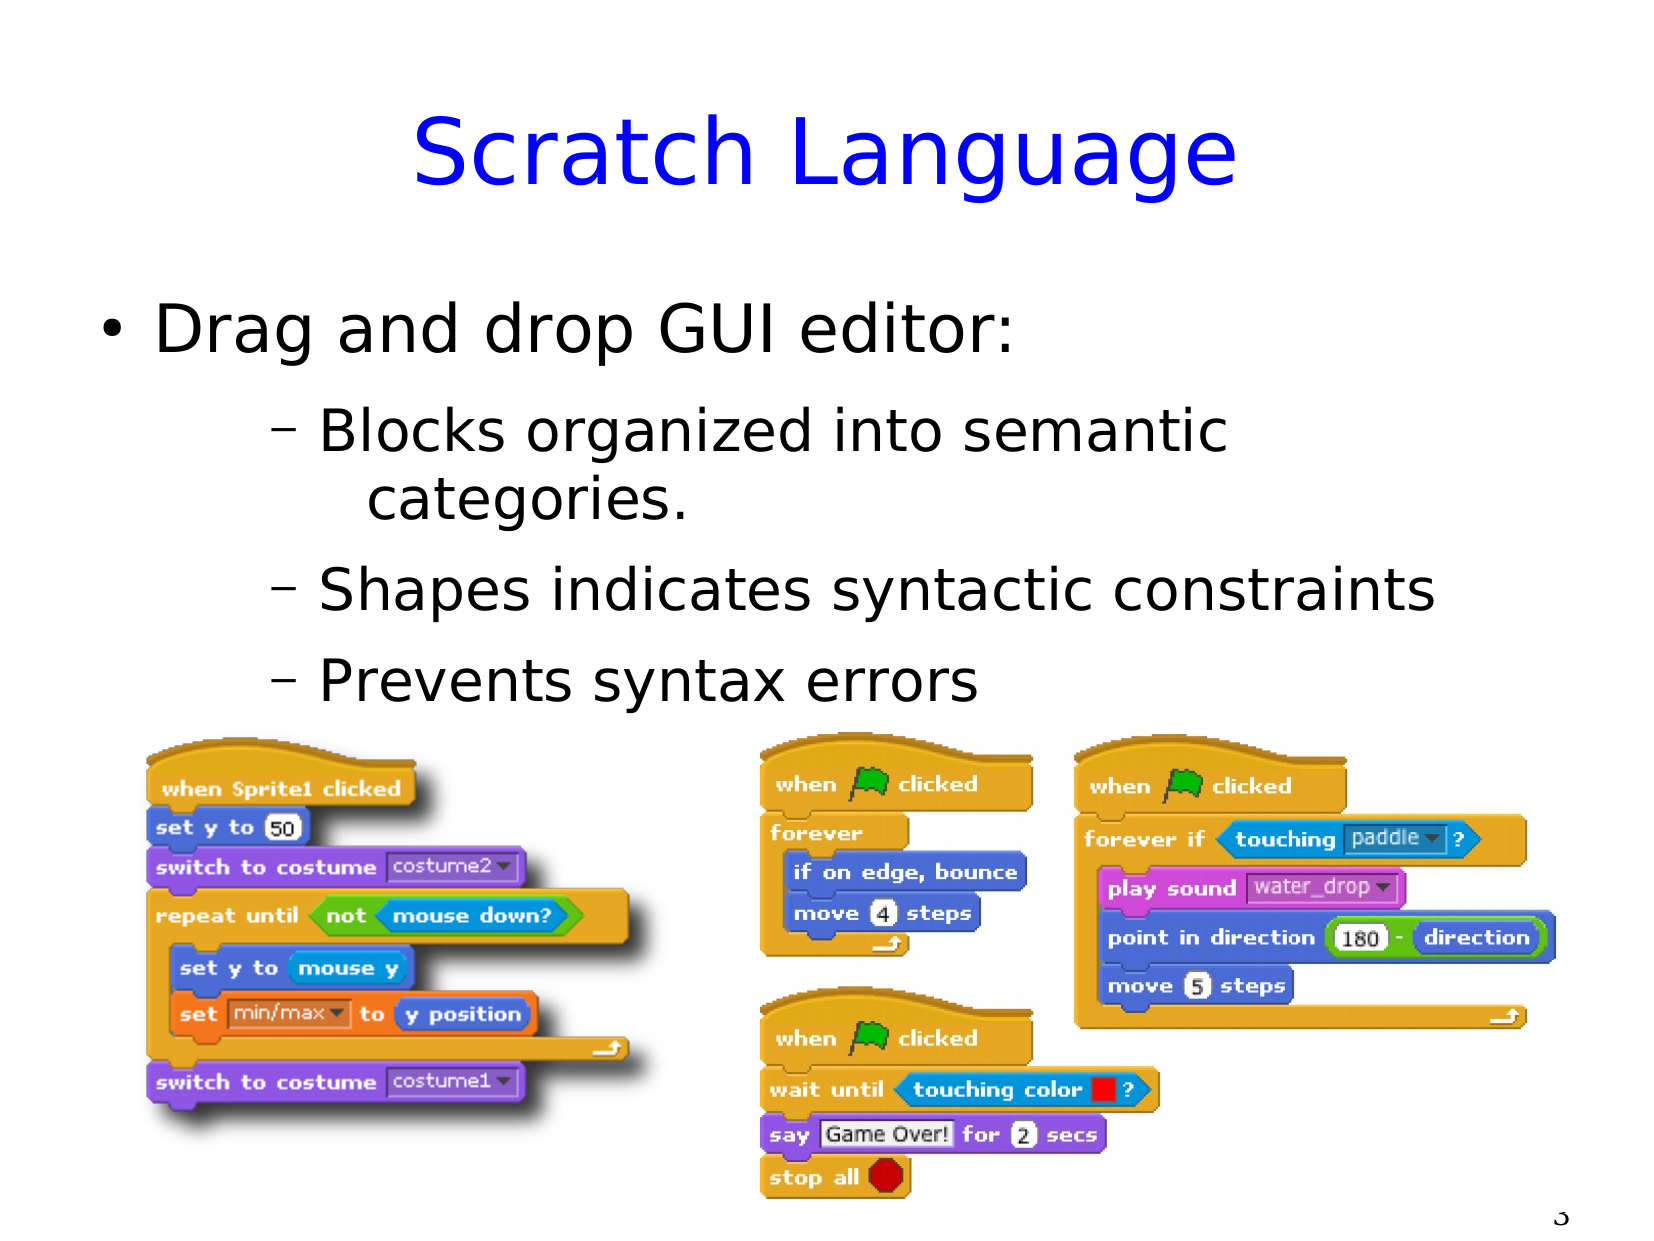

# Scratch Language
Drag and drop GUI editor:
Blocks organized into semantic categories.
Shapes indicates syntactic constraints
Prevents syntax errors
3